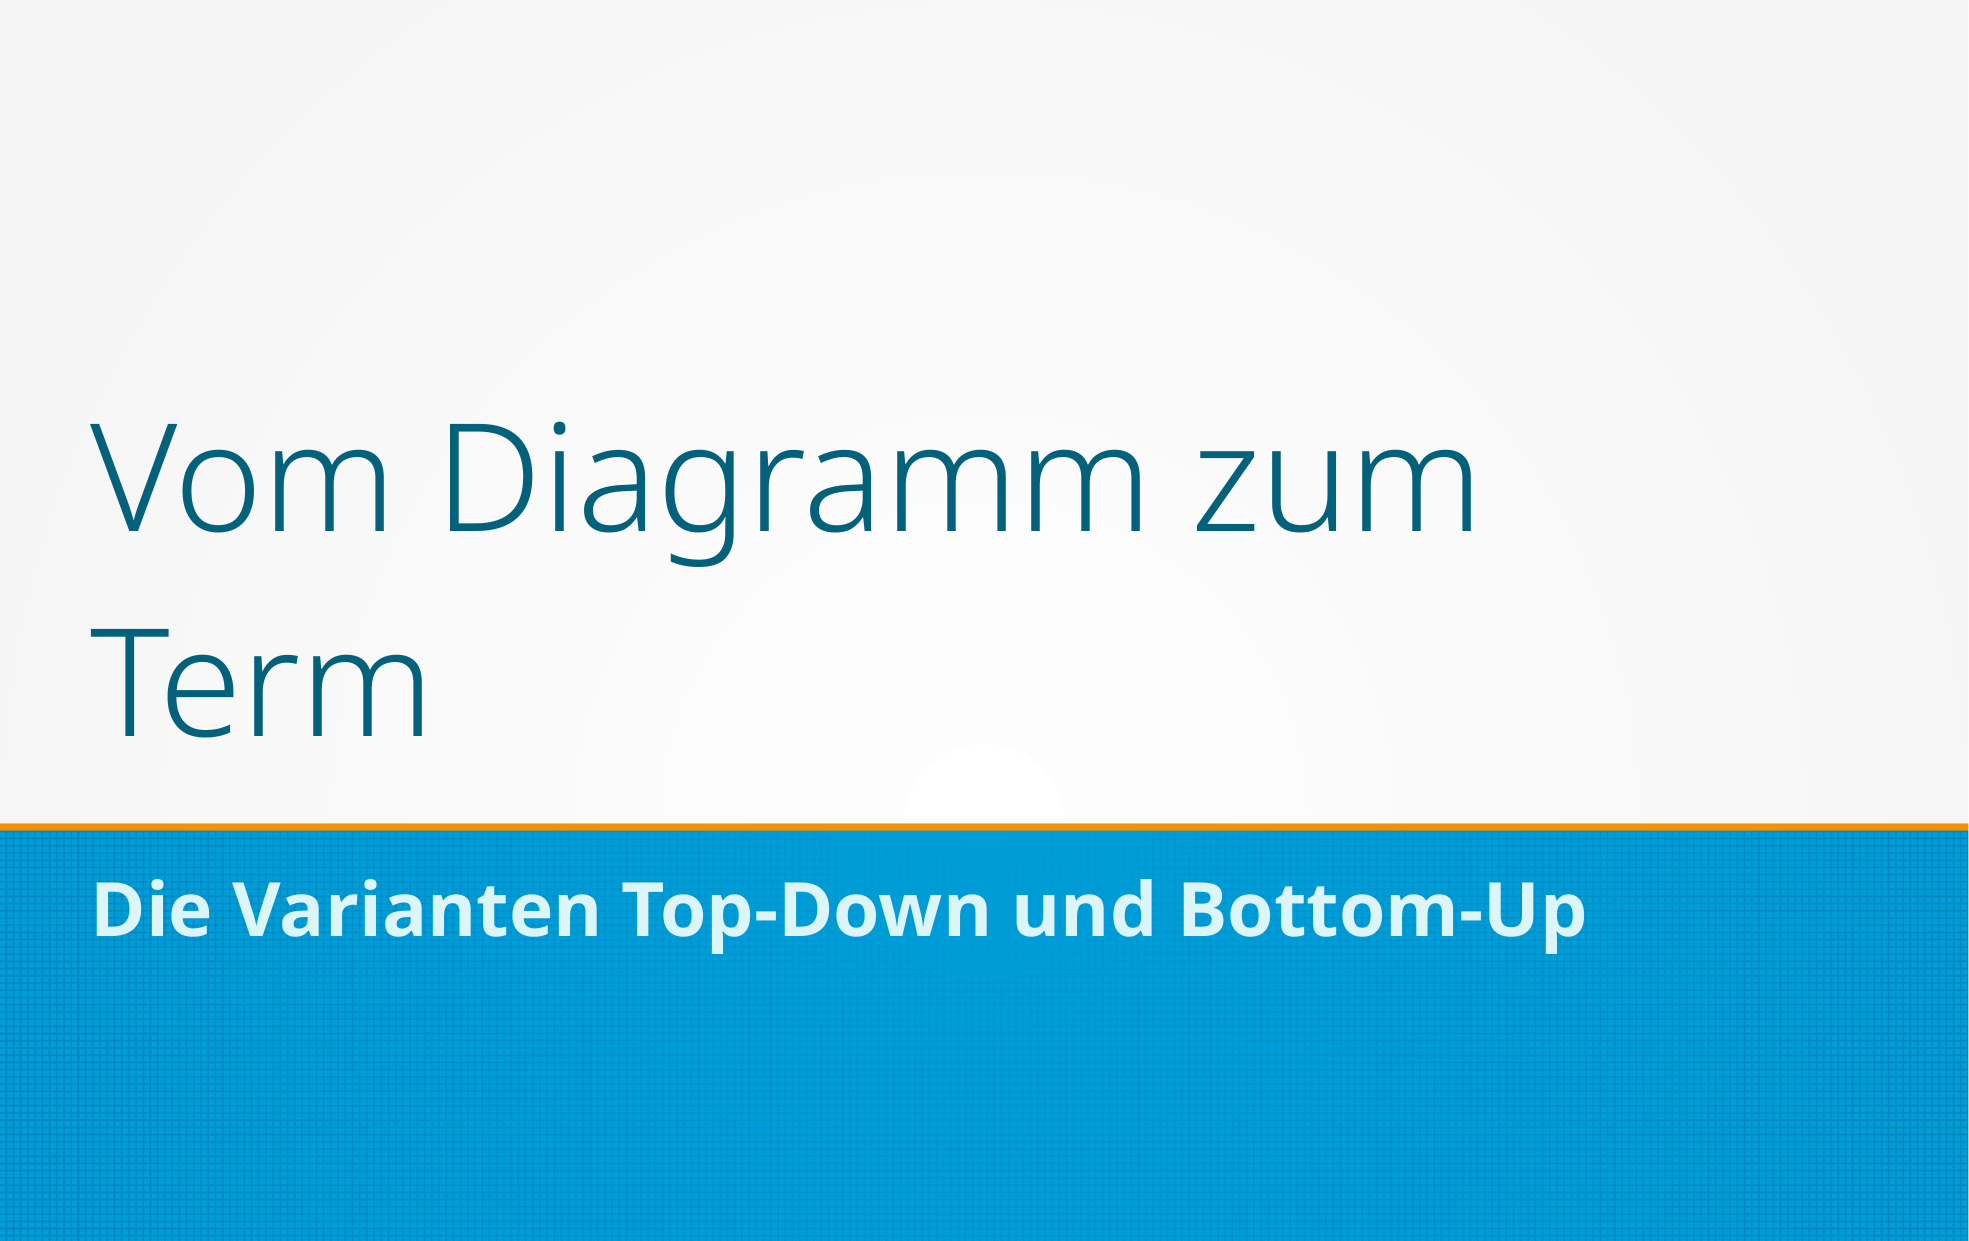

# Vom Diagramm zum Term
Die Varianten Top-Down und Bottom-Up